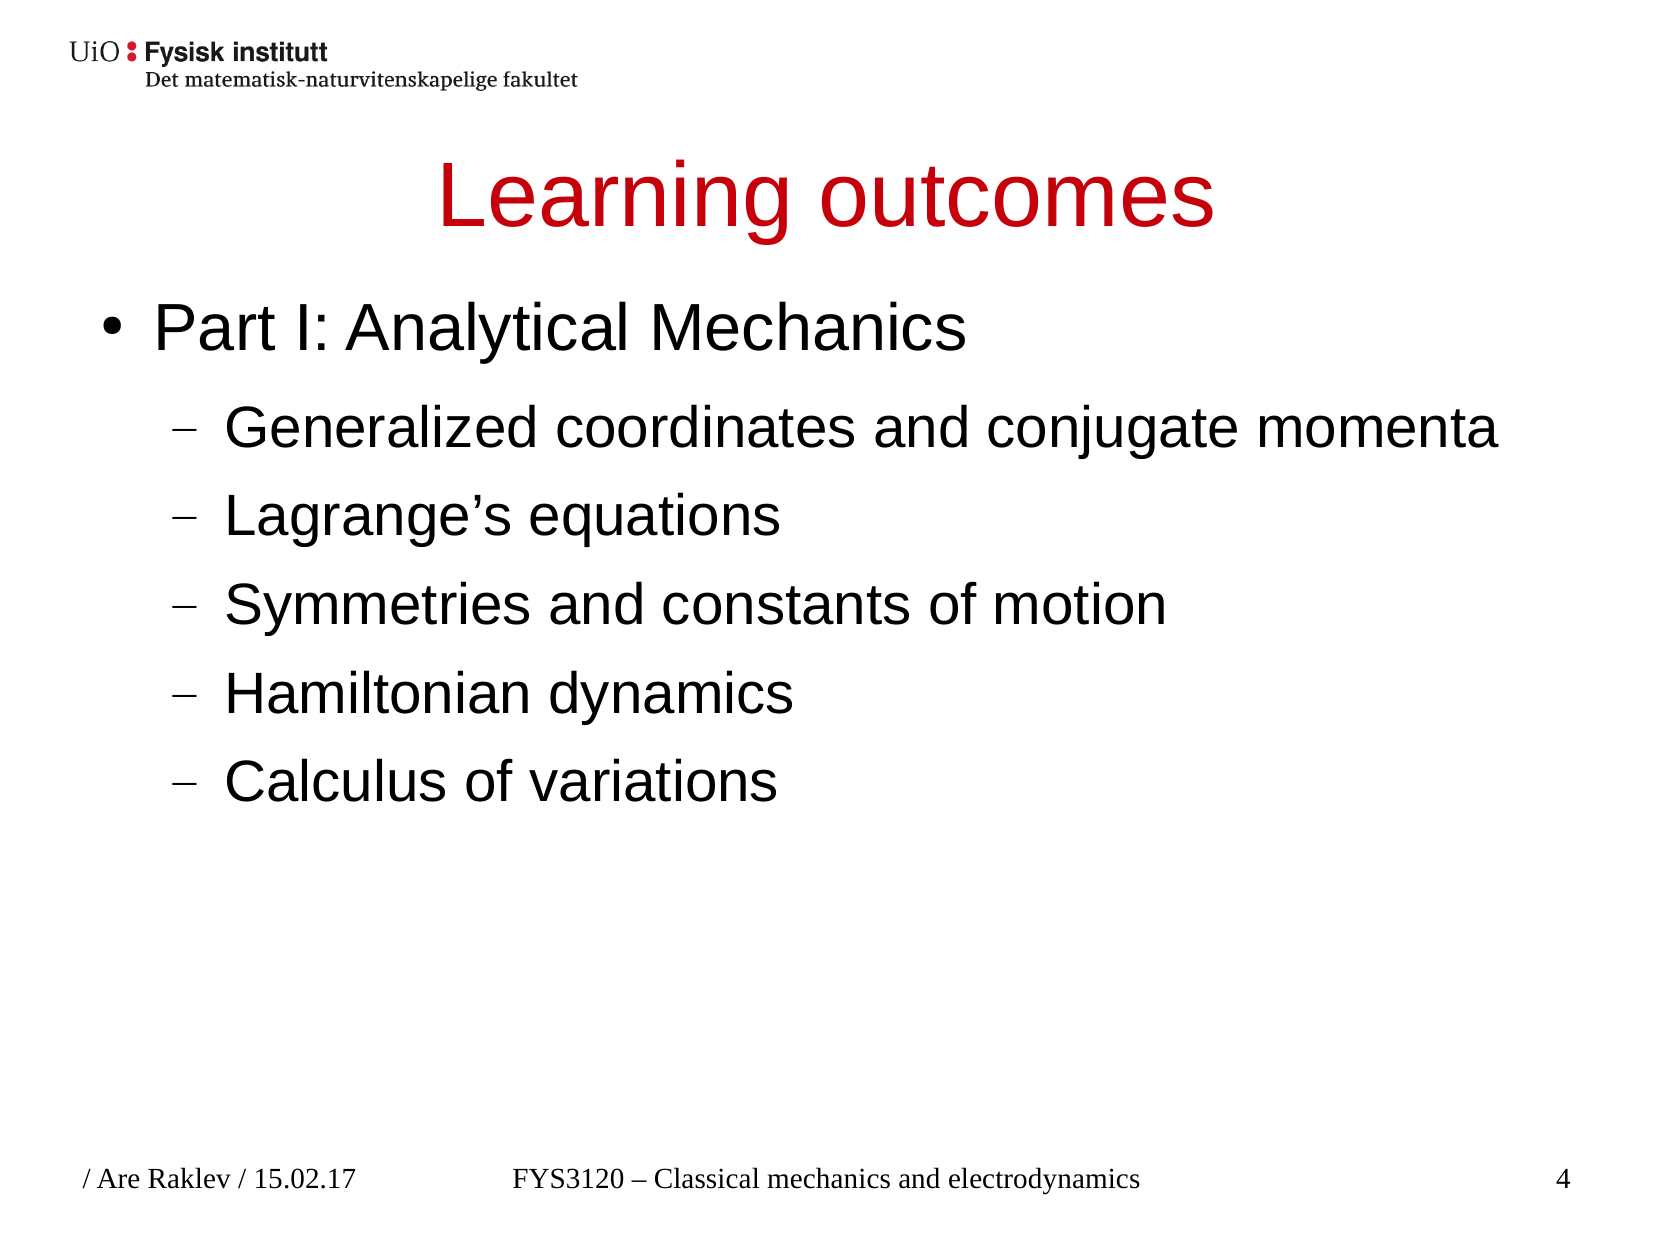

# Learning outcomes
Part I: Analytical Mechanics
Generalized coordinates and conjugate momenta
Lagrange’s equations
Symmetries and constants of motion
Hamiltonian dynamics
Calculus of variations
/ Are Raklev / 15.02.17
FYS3120 – Classical mechanics and electrodynamics
4